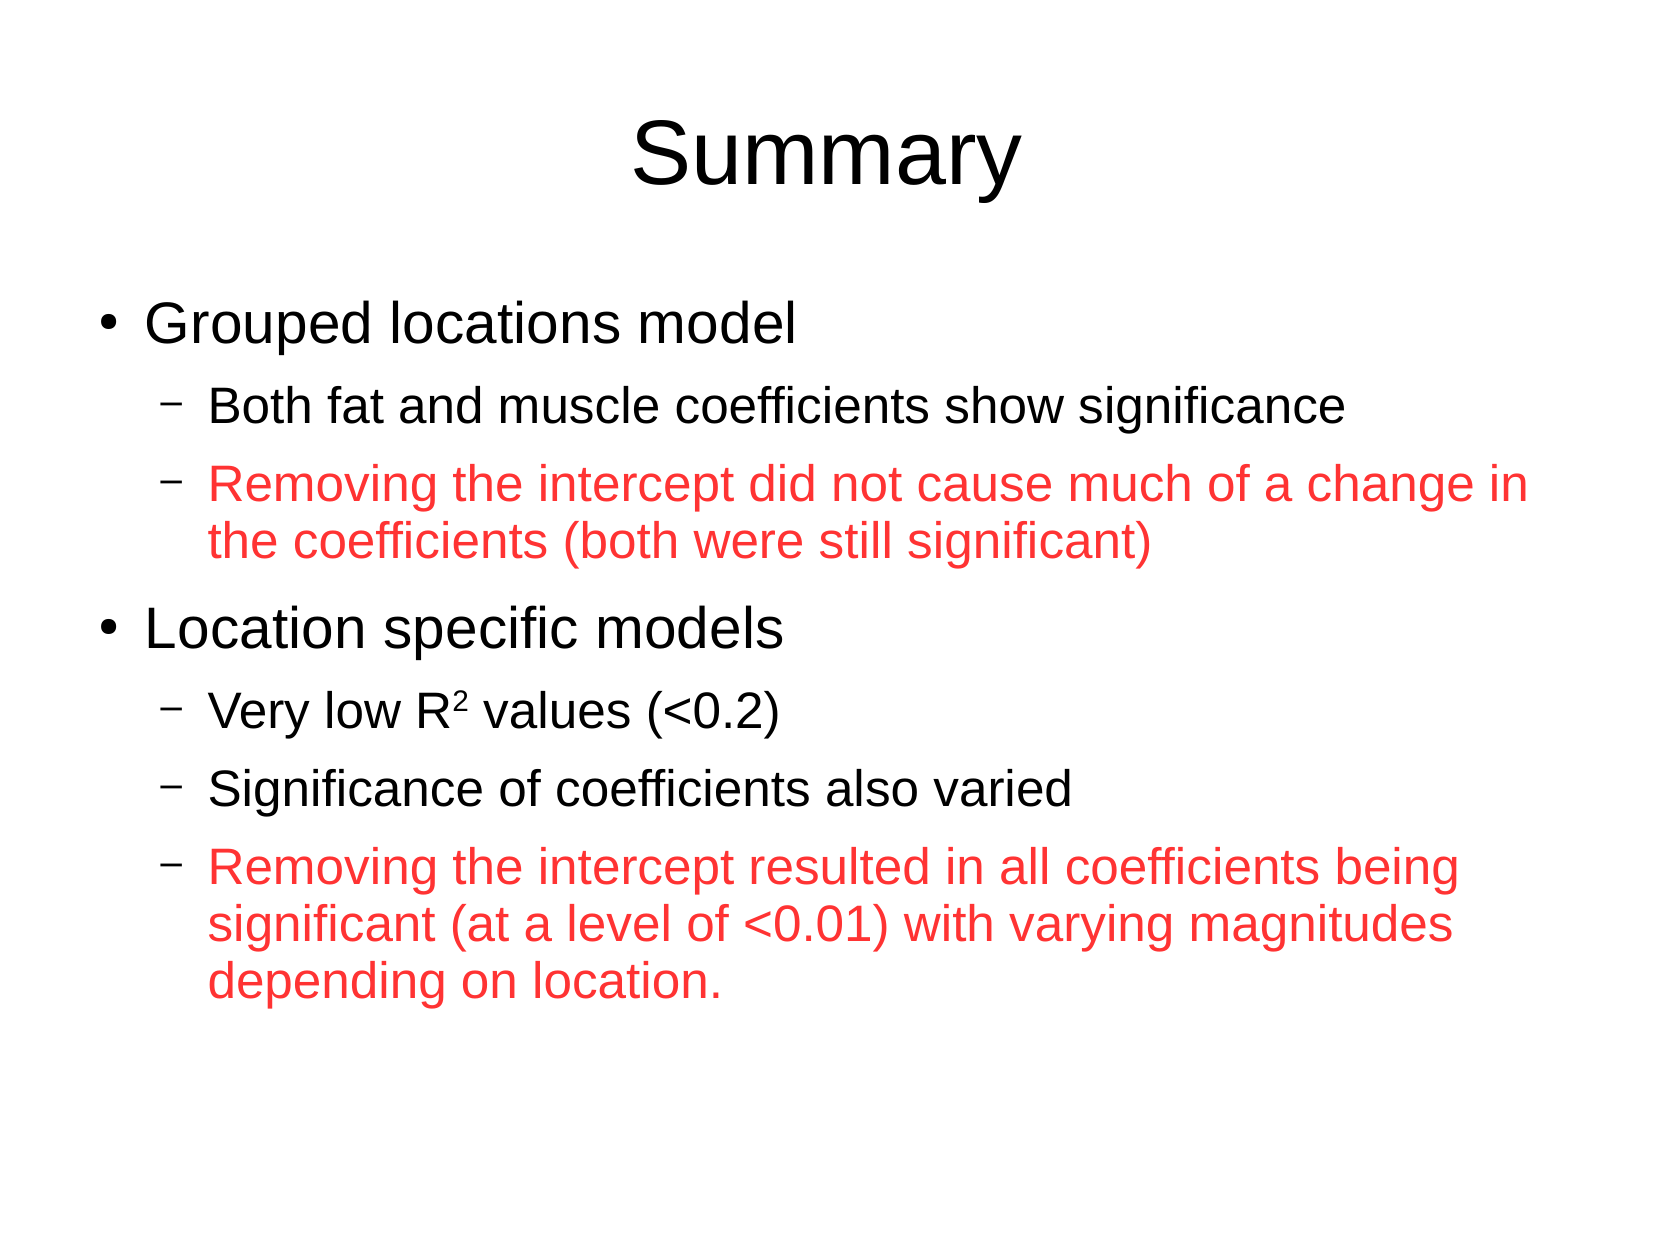

# Summary
Grouped locations model
Both fat and muscle coefficients show significance
Removing the intercept did not cause much of a change in the coefficients (both were still significant)
Location specific models
Very low R2 values (<0.2)
Significance of coefficients also varied
Removing the intercept resulted in all coefficients being significant (at a level of <0.01) with varying magnitudes depending on location.